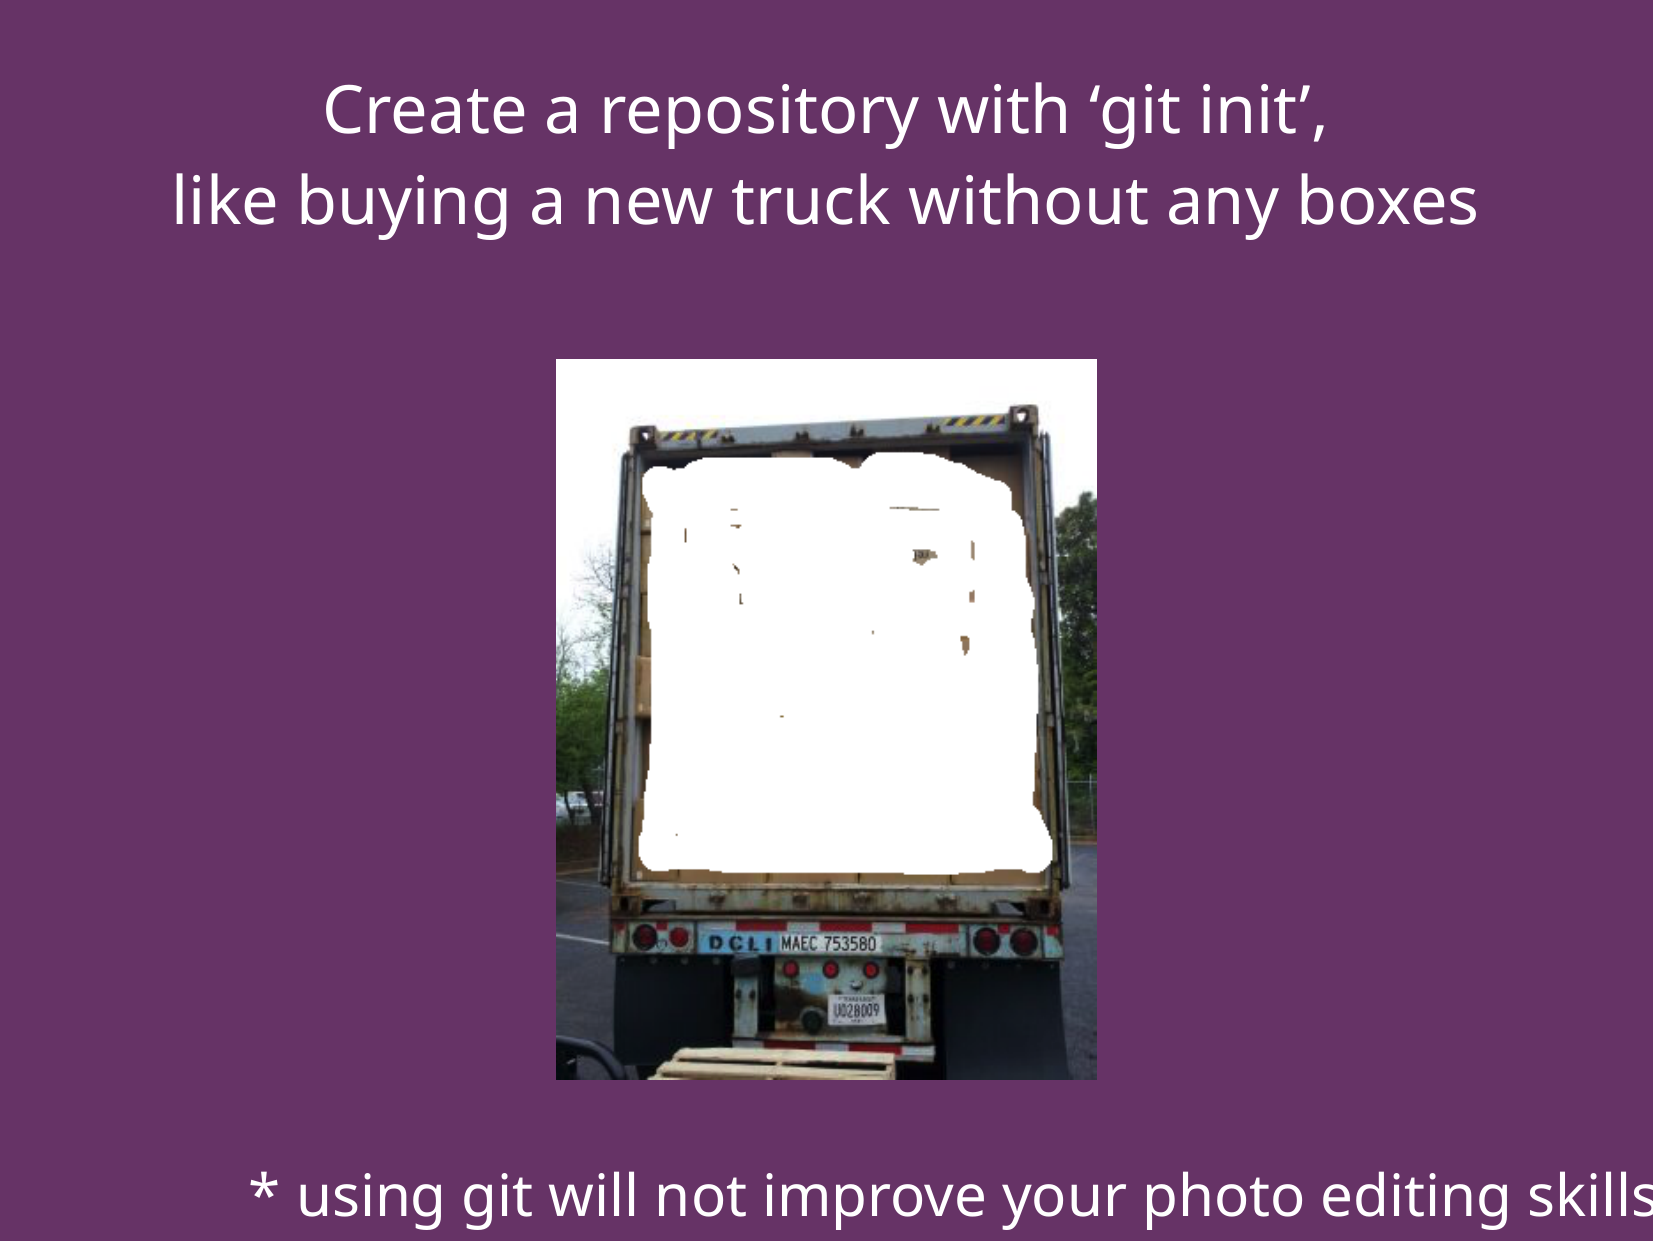

# Create a repository with ‘git init’, like buying a new truck without any boxes
* using git will not improve your photo editing skills